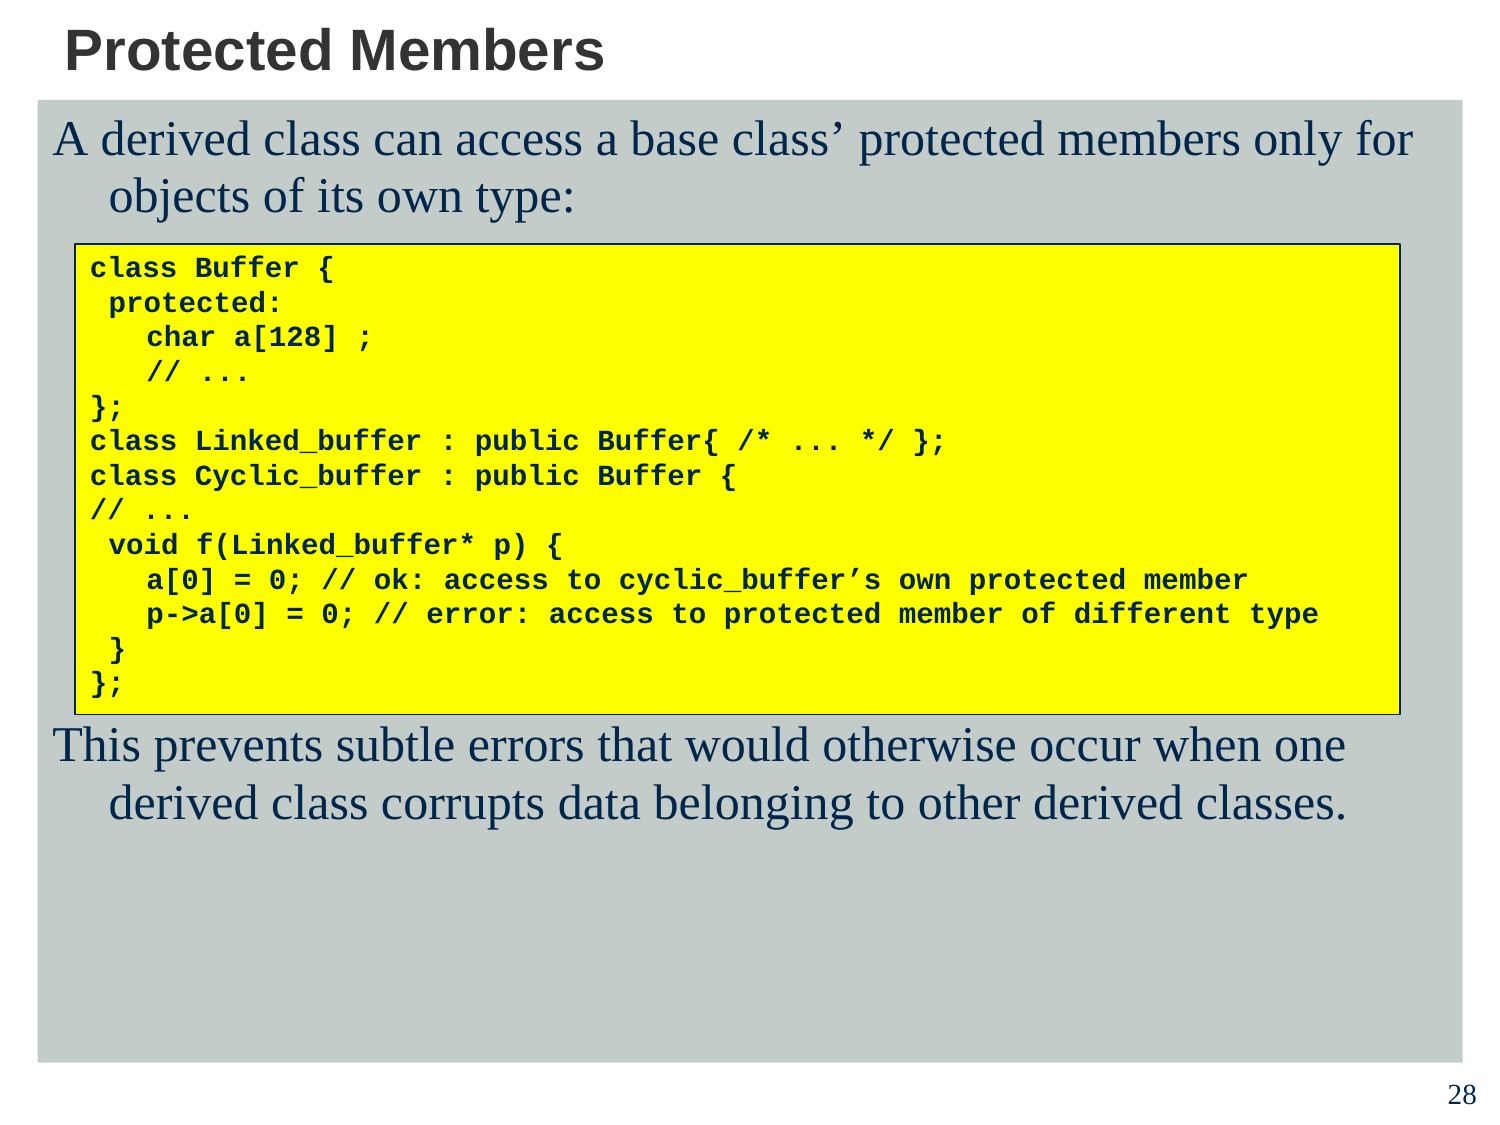

# Protected Members
A derived class can access a base class’ protected members only for objects of its own type:
This prevents subtle errors that would otherwise occur when one derived class corrupts data belonging to other derived classes.
class Buffer {
	protected:
		char a[128] ;
		// ...
};
class Linked_buffer : public Buffer{ /* ... */ };
class Cyclic_buffer : public Buffer {
// ...
	void f(Linked_buffer* p) {
		a[0] = 0; // ok: access to cyclic_buffer’s own protected member
		p->a[0] = 0; // error: access to protected member of different type
	}
};